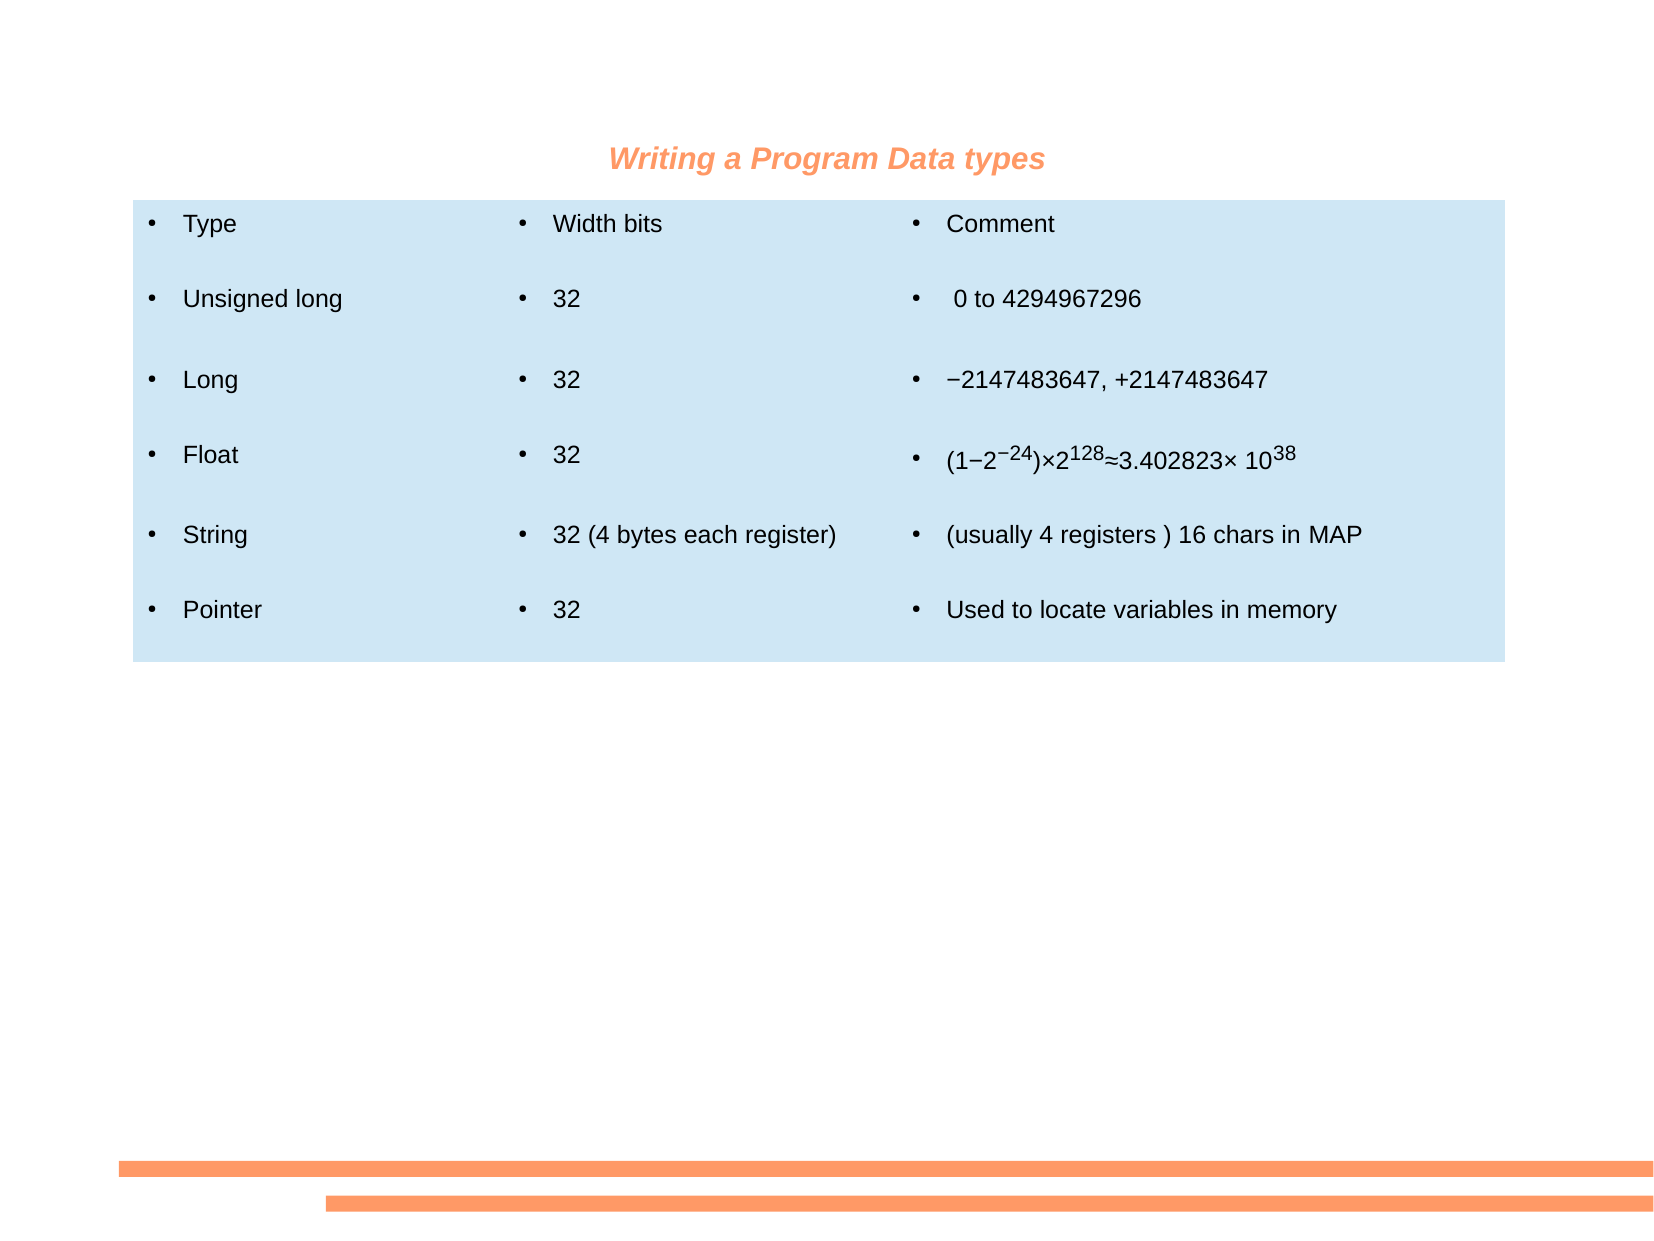

# Writing a Program Data types
| Type | Width bits | Comment |
| --- | --- | --- |
| Unsigned long | 32 | 0 to 4294967296 |
| Long | 32 | −2147483647, +2147483647 |
| Float | 32 | (1−2−24)×2128≈3.402823× 1038 |
| String | 32 (4 bytes each register) | (usually 4 registers ) 16 chars in MAP |
| Pointer | 32 | Used to locate variables in memory |